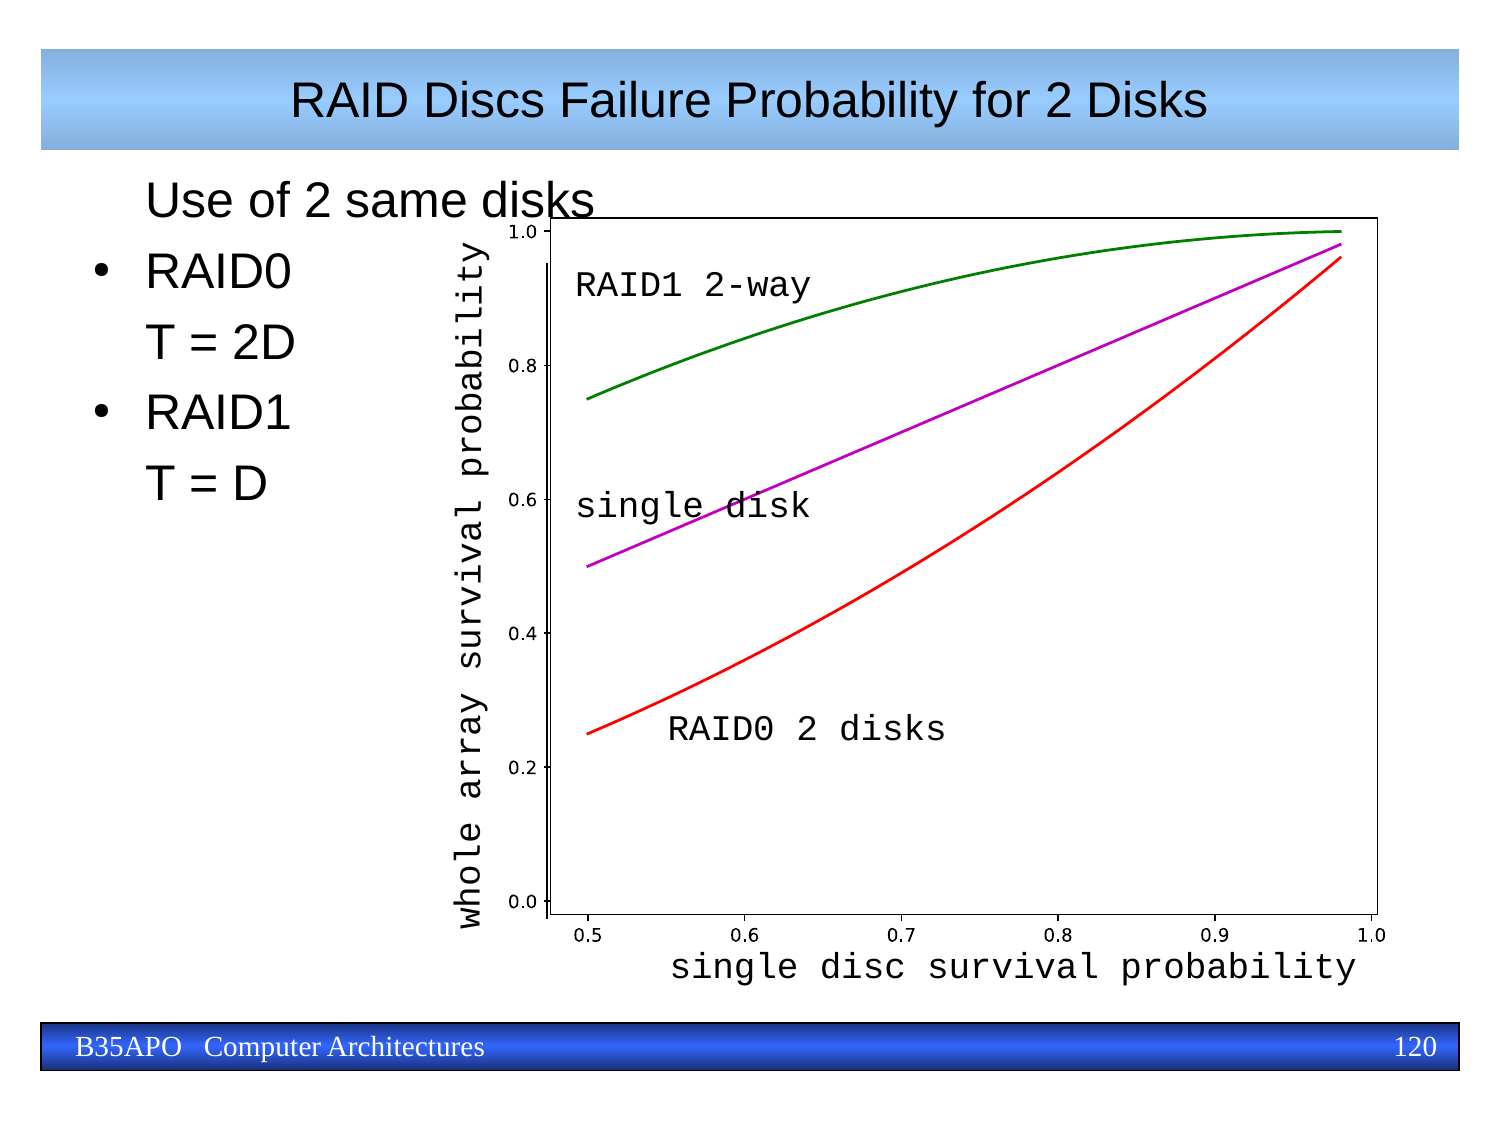

# RAID Discs Failure Probability for 2 Disks
Use of 2 same disks
RAID0
T = 2D
RAID1
T = D
RAID1 2-way
single disk
whole array survival probability
RAID0 2 disks
single disc survival probability
B35APO Computer Architectures
120